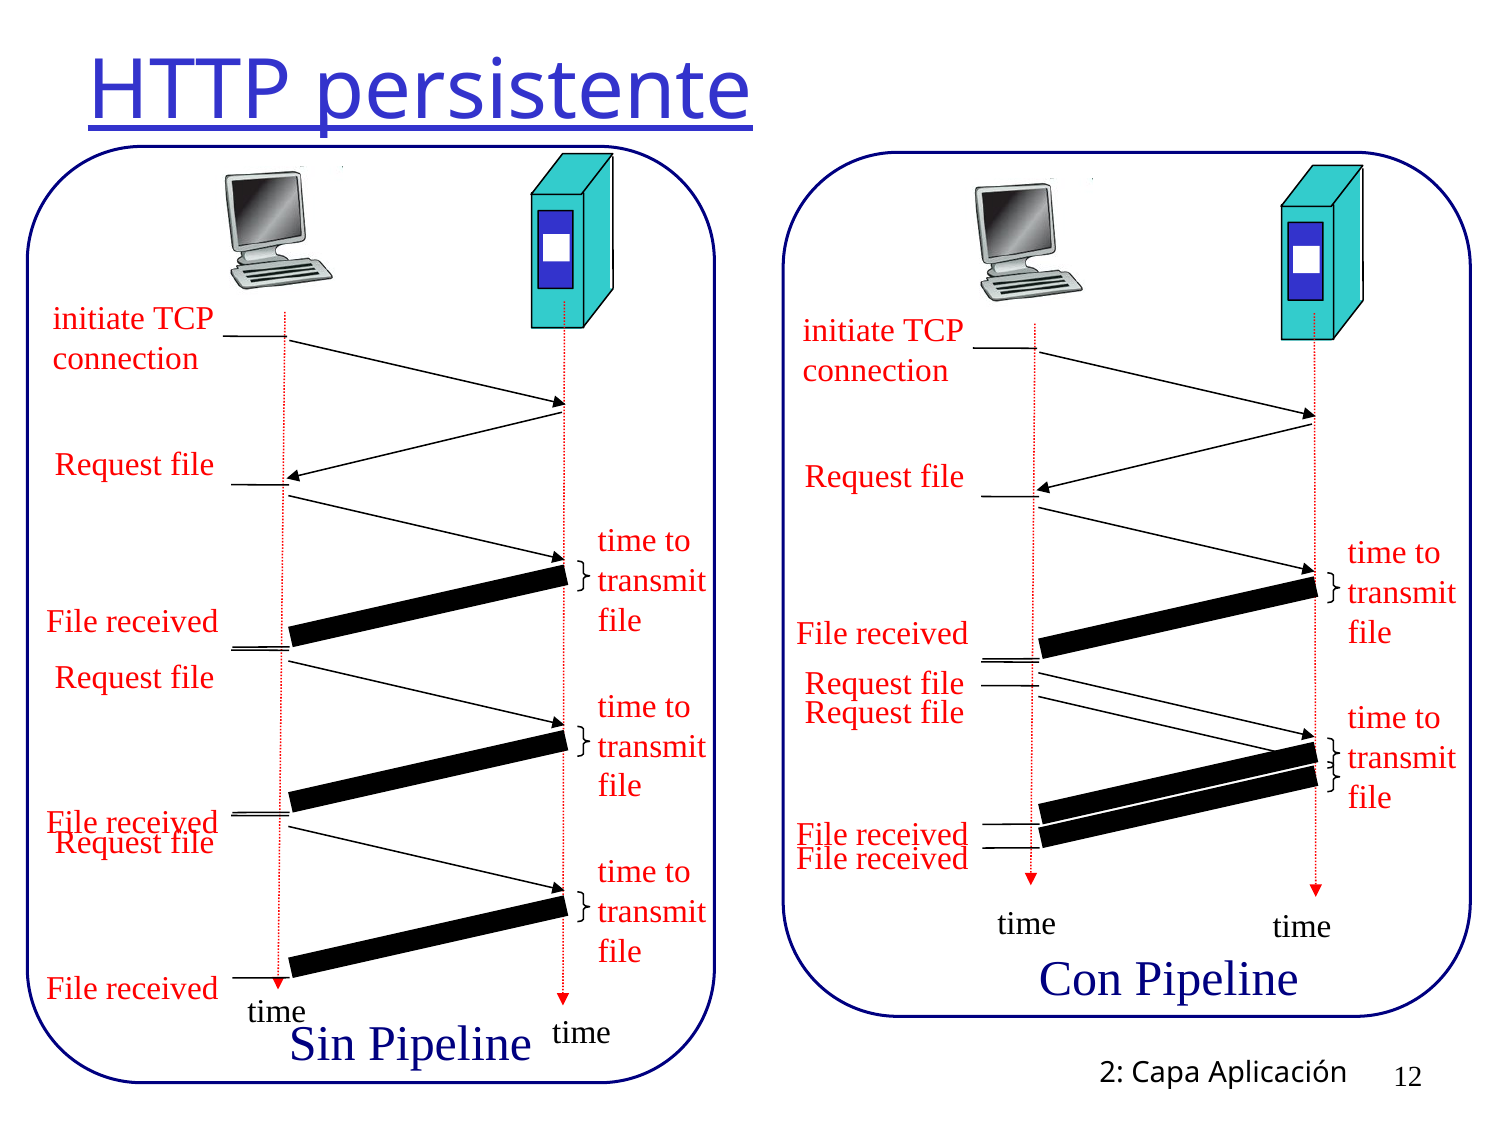

# HTTP persistente
initiate TCP
connection
Request file
time to
transmit
file
File received
Request file
time to
transmit
file
File received
Request file
time to
transmit
file
File received
time
time
Sin Pipeline
initiate TCP
connection
Request file
time to
transmit
file
File received
Request file
Request file
time to
transmit
file
File received
File received
time
time
Con Pipeline